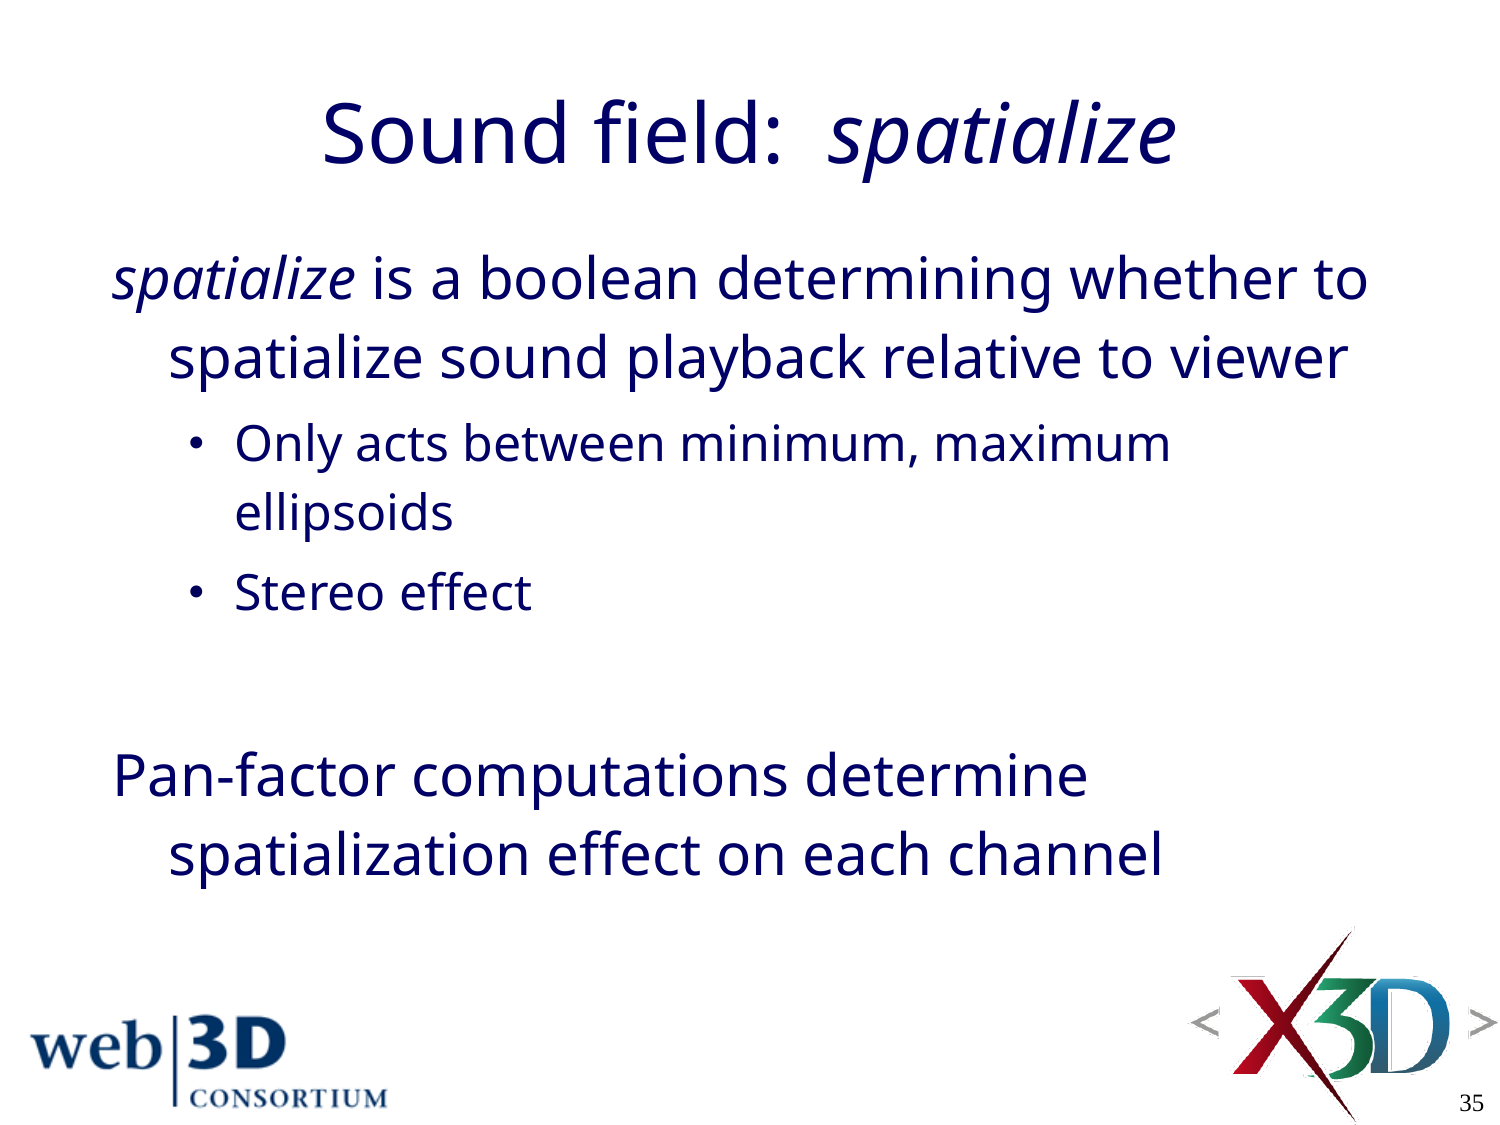

# Sound field: spatialize
spatialize is a boolean determining whether to spatialize sound playback relative to viewer
Only acts between minimum, maximum ellipsoids
Stereo effect
Pan-factor computations determine spatialization effect on each channel